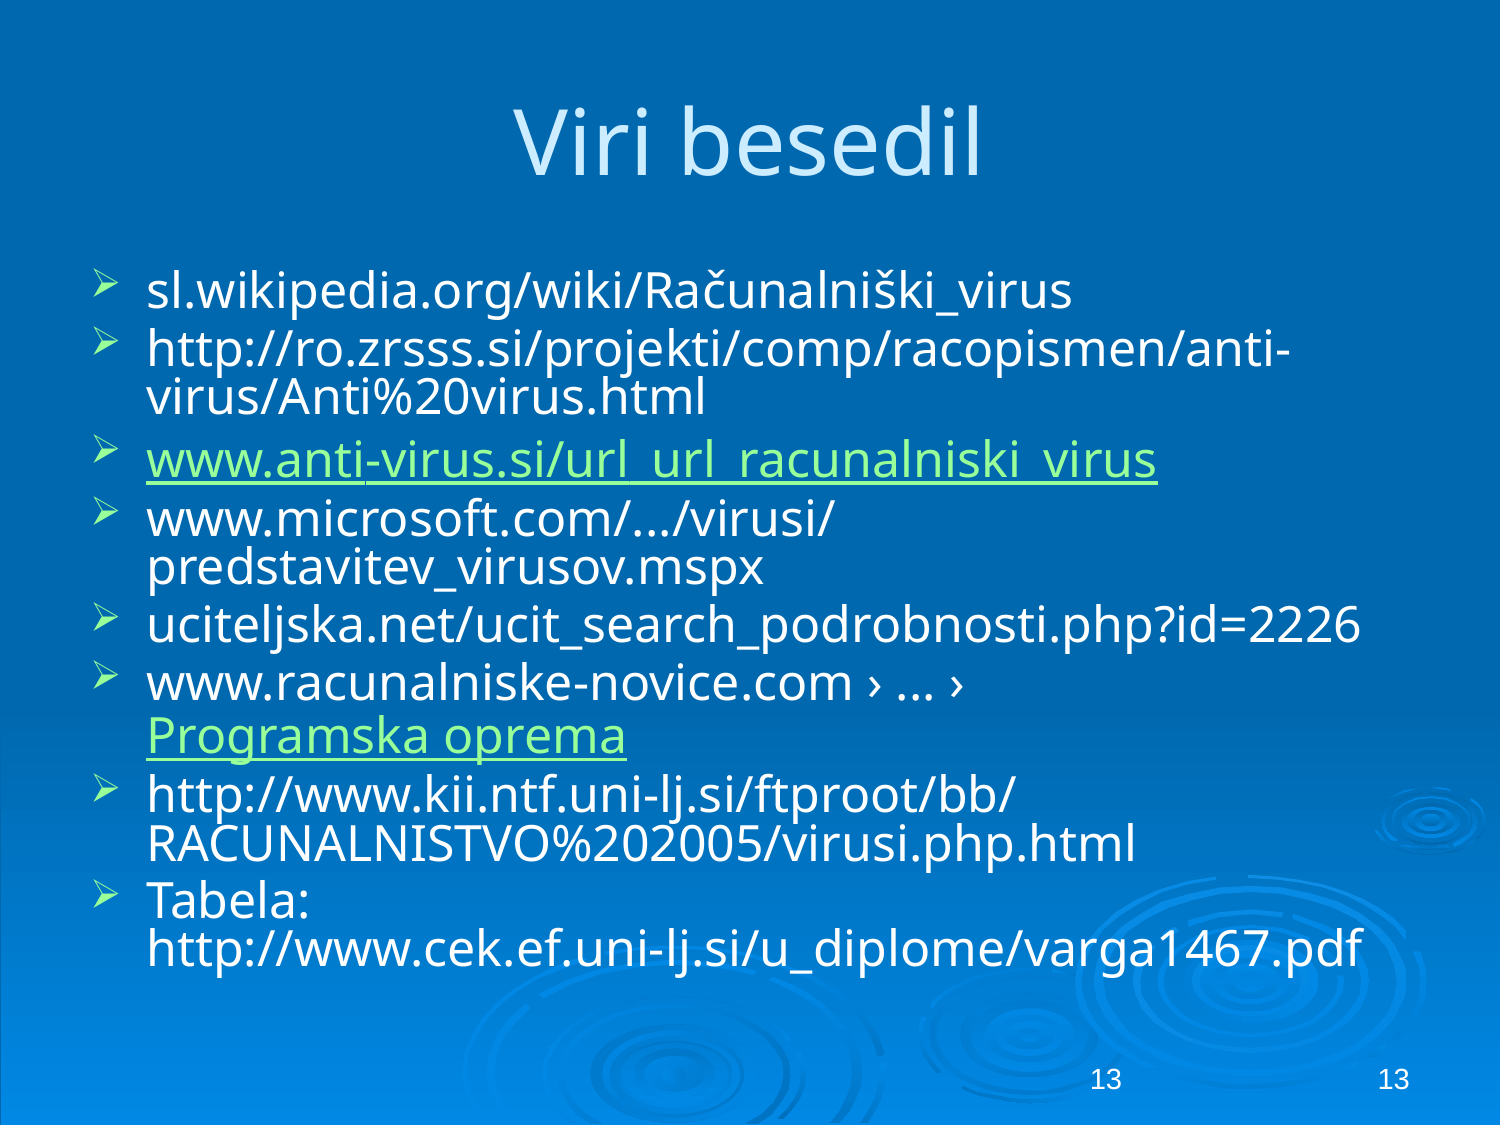

# Viri besedil
sl.wikipedia.org/wiki/Računalniški_virus
http://ro.zrsss.si/projekti/comp/racopismen/anti-virus/Anti%20virus.html
www.anti-virus.si/url_url_racunalniski_virus
www.microsoft.com/.../virusi/predstavitev_virusov.mspx
uciteljska.net/ucit_search_podrobnosti.php?id=2226
www.racunalniske-novice.com › ... › Programska oprema
http://www.kii.ntf.uni-lj.si/ftproot/bb/RACUNALNISTVO%202005/virusi.php.html
Tabela: http://www.cek.ef.uni-lj.si/u_diplome/varga1467.pdf